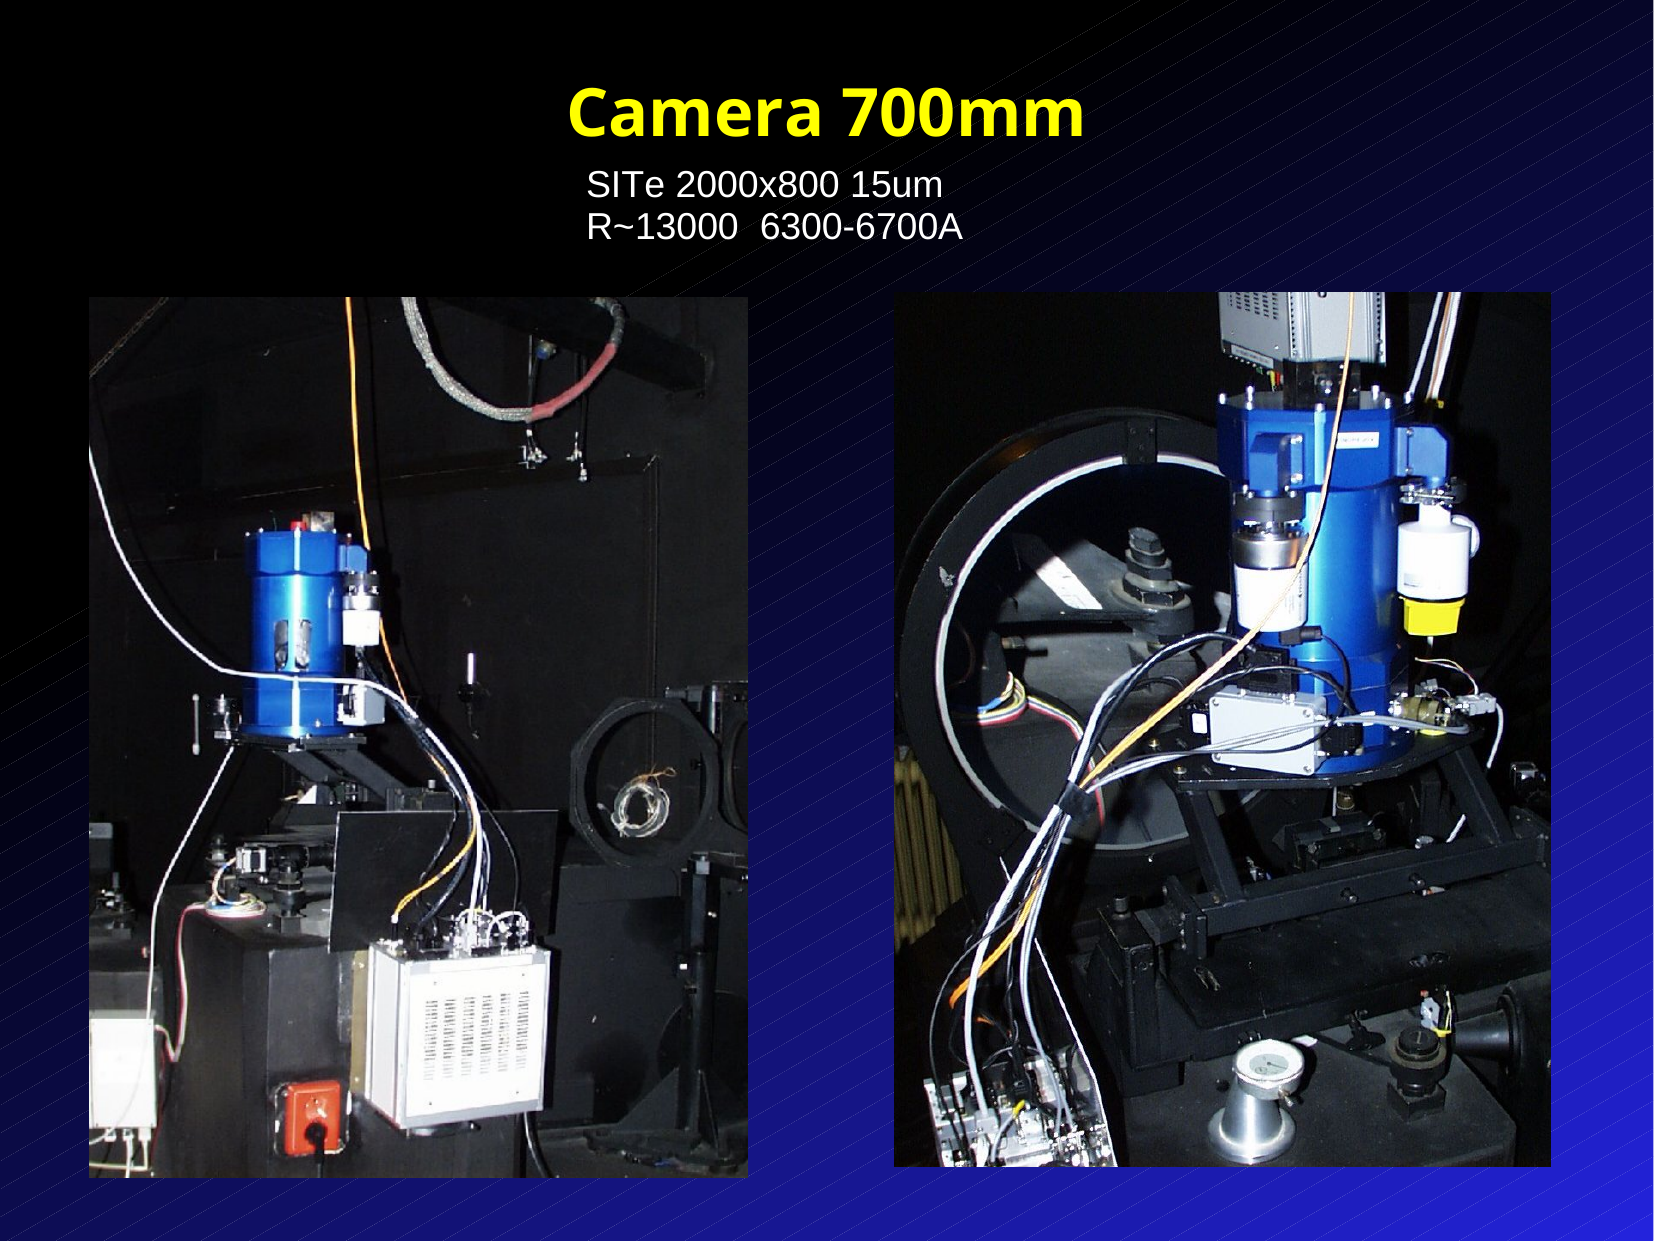

# Camera 700mm
SITe 2000x800 15um
R~13000 6300-6700A